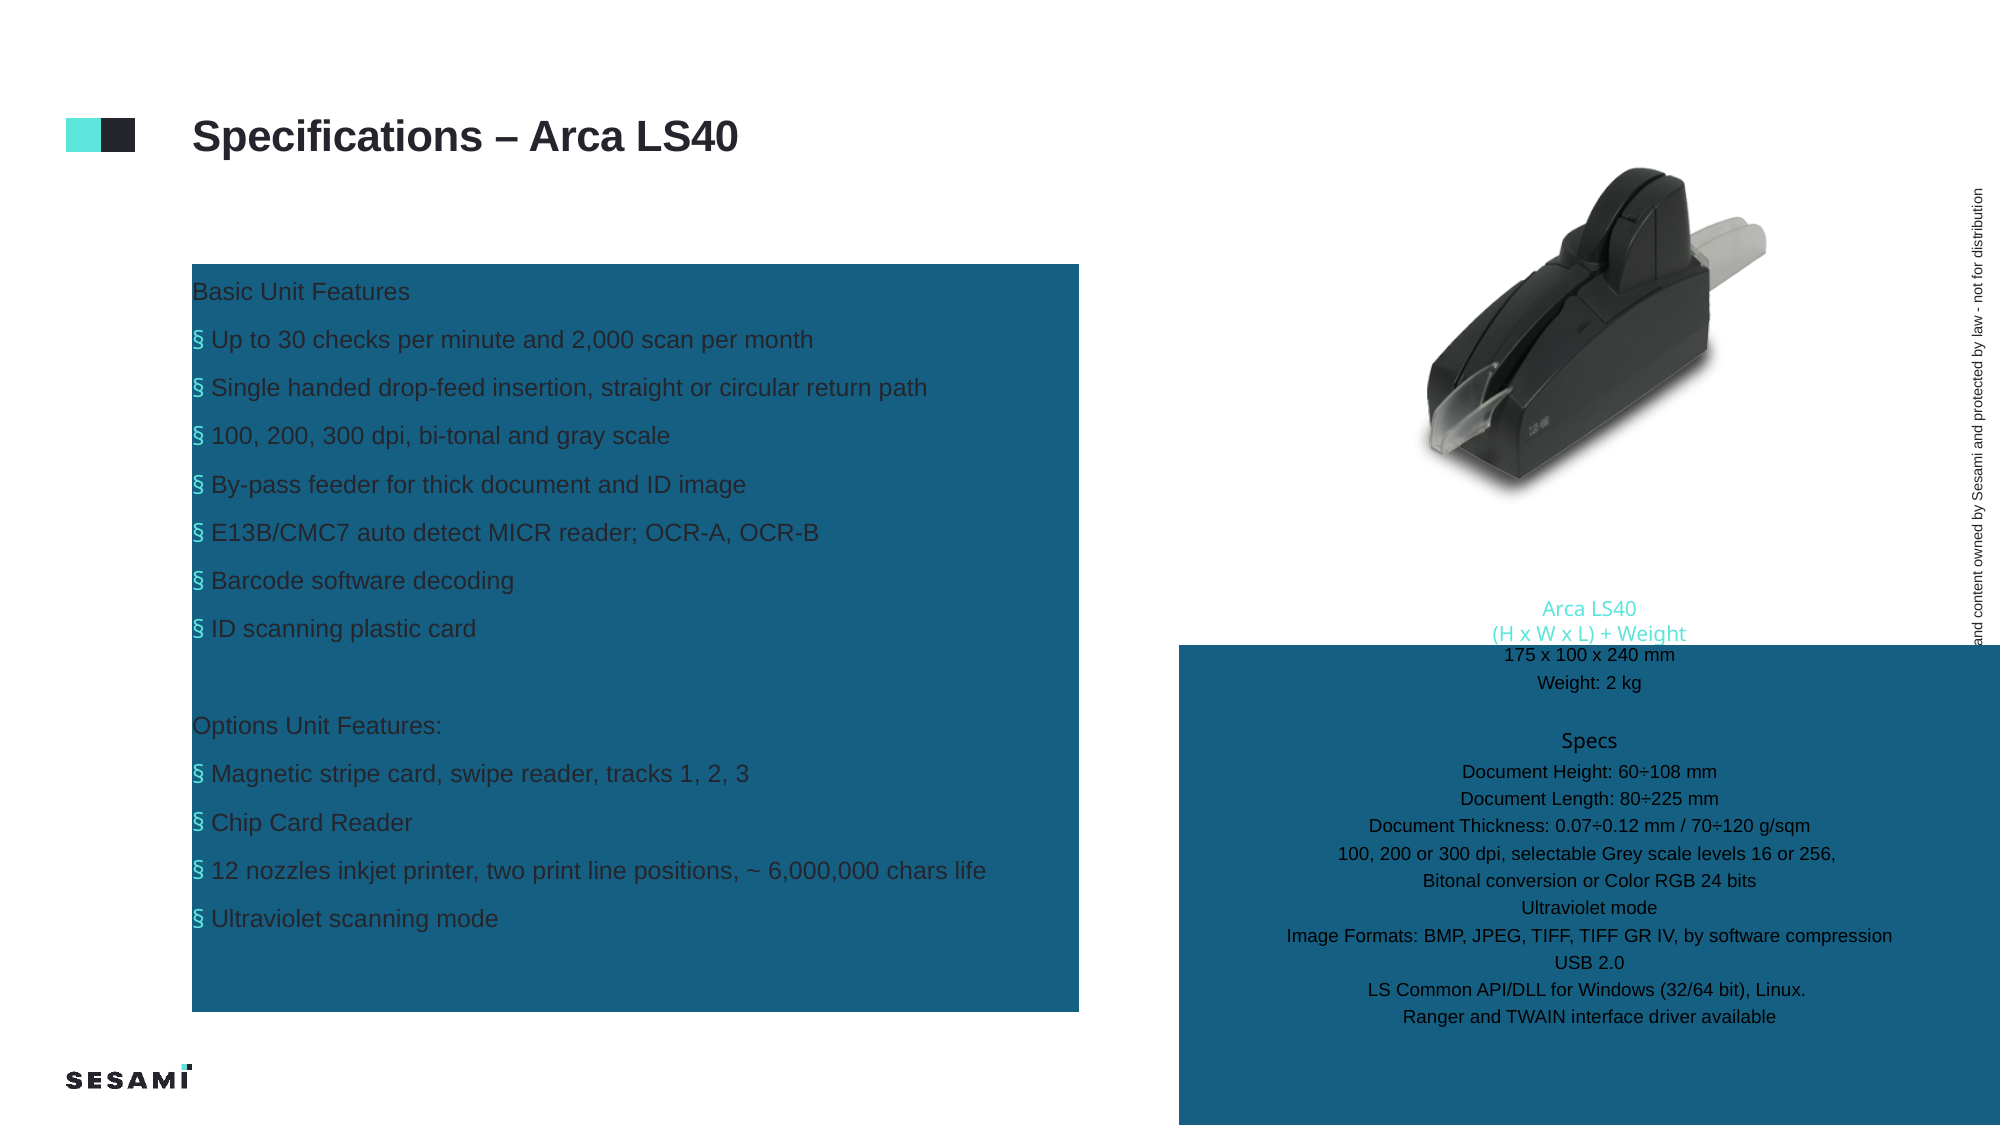

# Specifications – Arca LS40
| Basic Unit Features Up to 30 checks per minute and 2,000 scan per month  Single handed drop-feed insertion, straight or circular return path 100, 200, 300 dpi, bi-tonal and gray scale By-pass feeder for thick document and ID image E13B/CMC7 auto detect MICR reader; OCR-A, OCR-B Barcode software decoding ID scanning plastic card Options Unit Features: Magnetic stripe card, swipe reader, tracks 1, 2, 3 Chip Card Reader 12 nozzles inkjet printer, two print line positions, ~ 6,000,000 chars life Ultraviolet scanning mode |
| --- |
Arca LS40
(H x W x L) + Weight
| 175 x 100 x 240 mm Weight: 2 kg Specs Document Height: 60÷108 mm Document Length: 80÷225 mm Document Thickness: 0.07÷0.12 mm / 70÷120 g/sqm 100, 200 or 300 dpi, selectable Grey scale levels 16 or 256, Bitonal conversion or Color RGB 24 bits Ultraviolet mode Image Formats: BMP, JPEG, TIFF, TIFF GR IV, by software compression  USB 2.0  LS Common API/DLL for Windows (32/64 bit), Linux. Ranger and TWAIN interface driver available |
| --- |